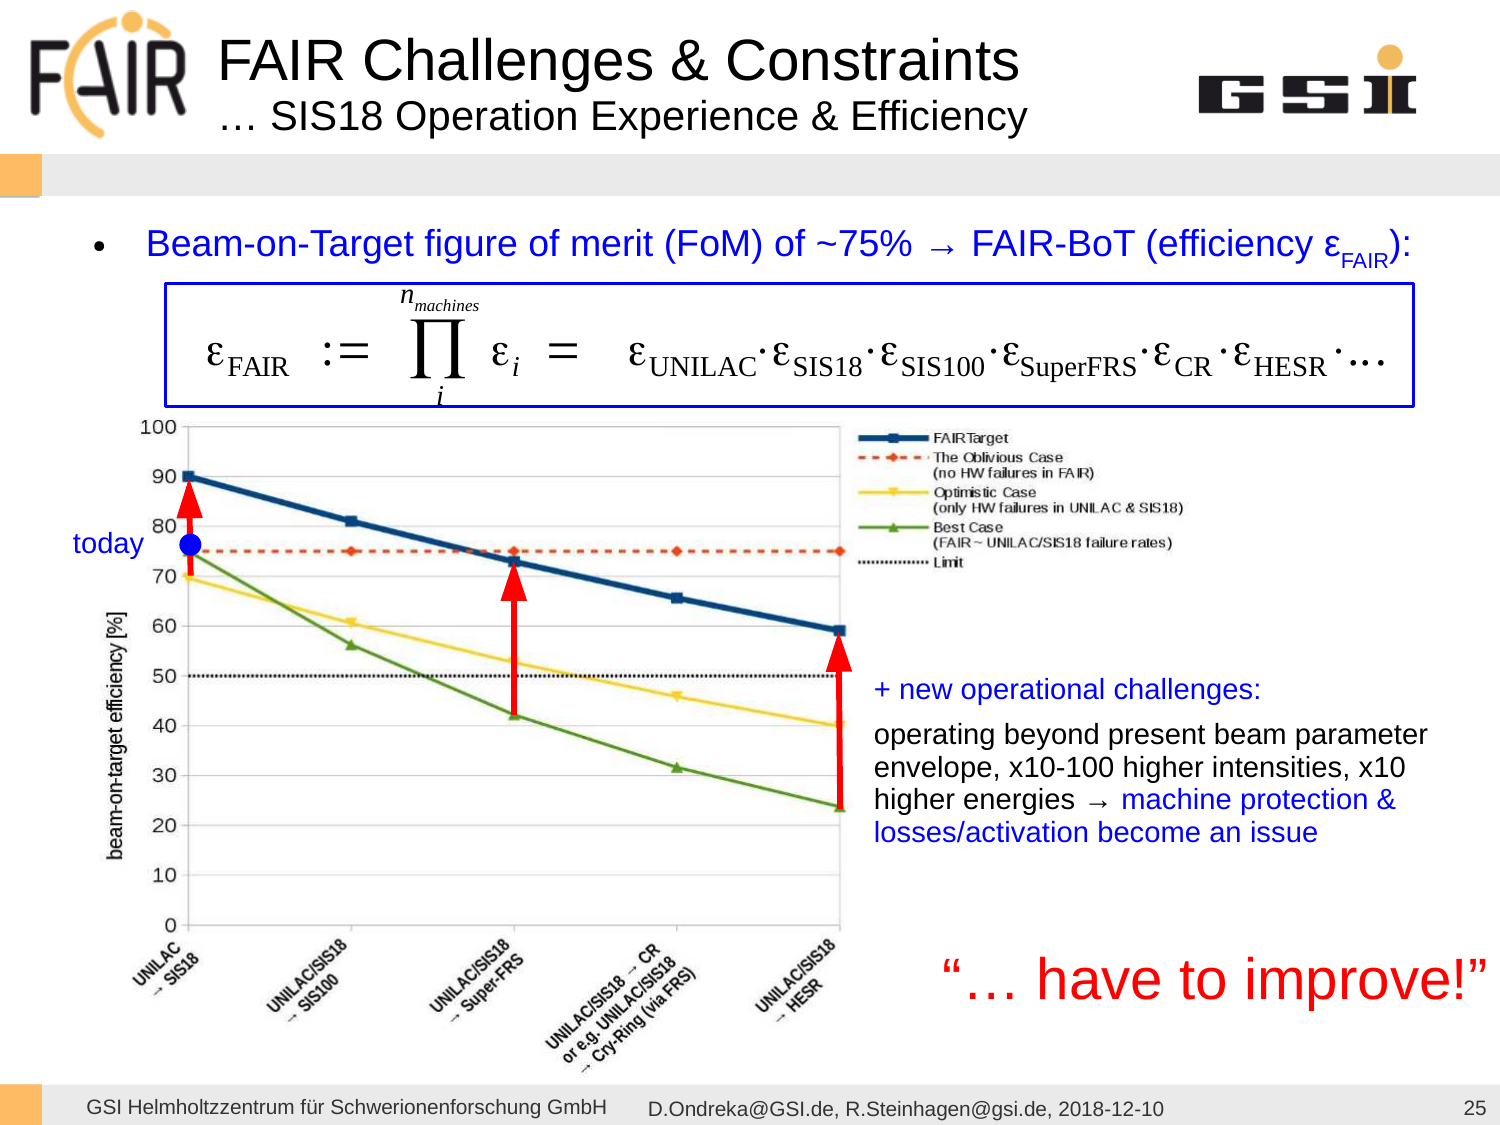

# FAIR Challenges & Constraints … SIS18 Operation Experience & Efficiency
Beam-on-Target figure of merit (FoM) of ~75% → FAIR-BoT (efficiency εFAIR):
today
+ new operational challenges:
operating beyond present beam parameter envelope, x10-100 higher intensities, x10 higher energies → machine protection & losses/activation become an issue
“… have to improve!”